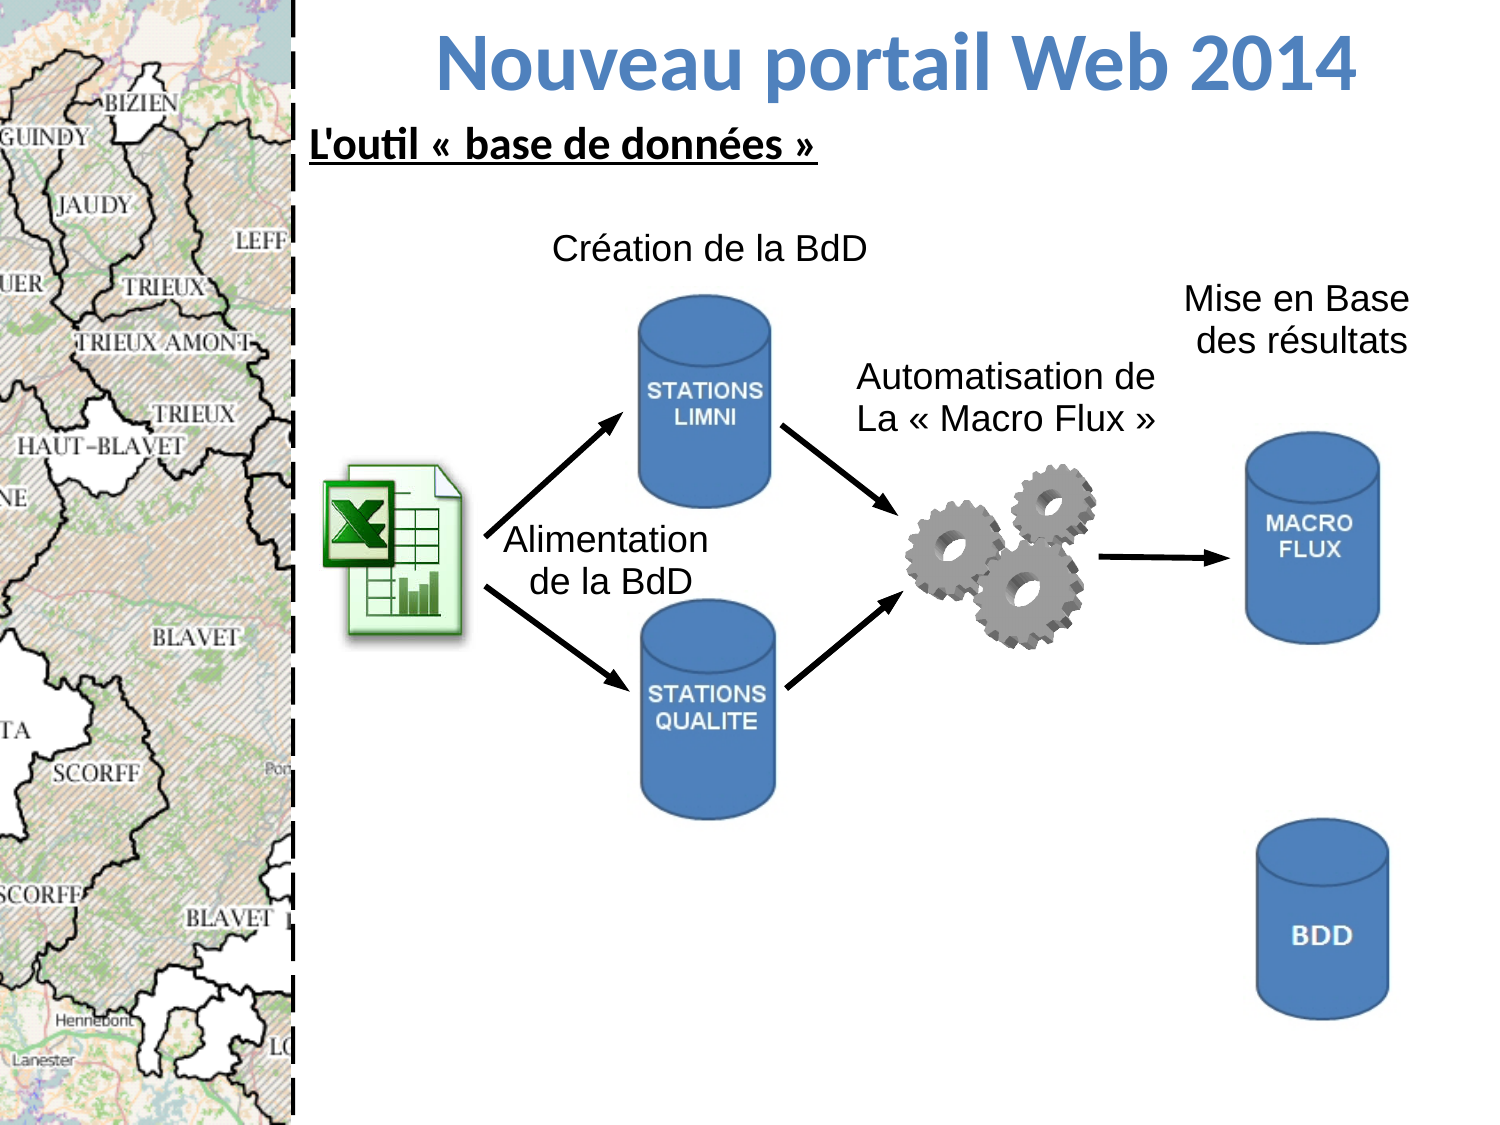

# Nouveau portail Web 2014
L'outil « base de données »
Création de la BdD
Mise en Base
des résultats
Automatisation de
La « Macro Flux »
Alimentation
de la BdD